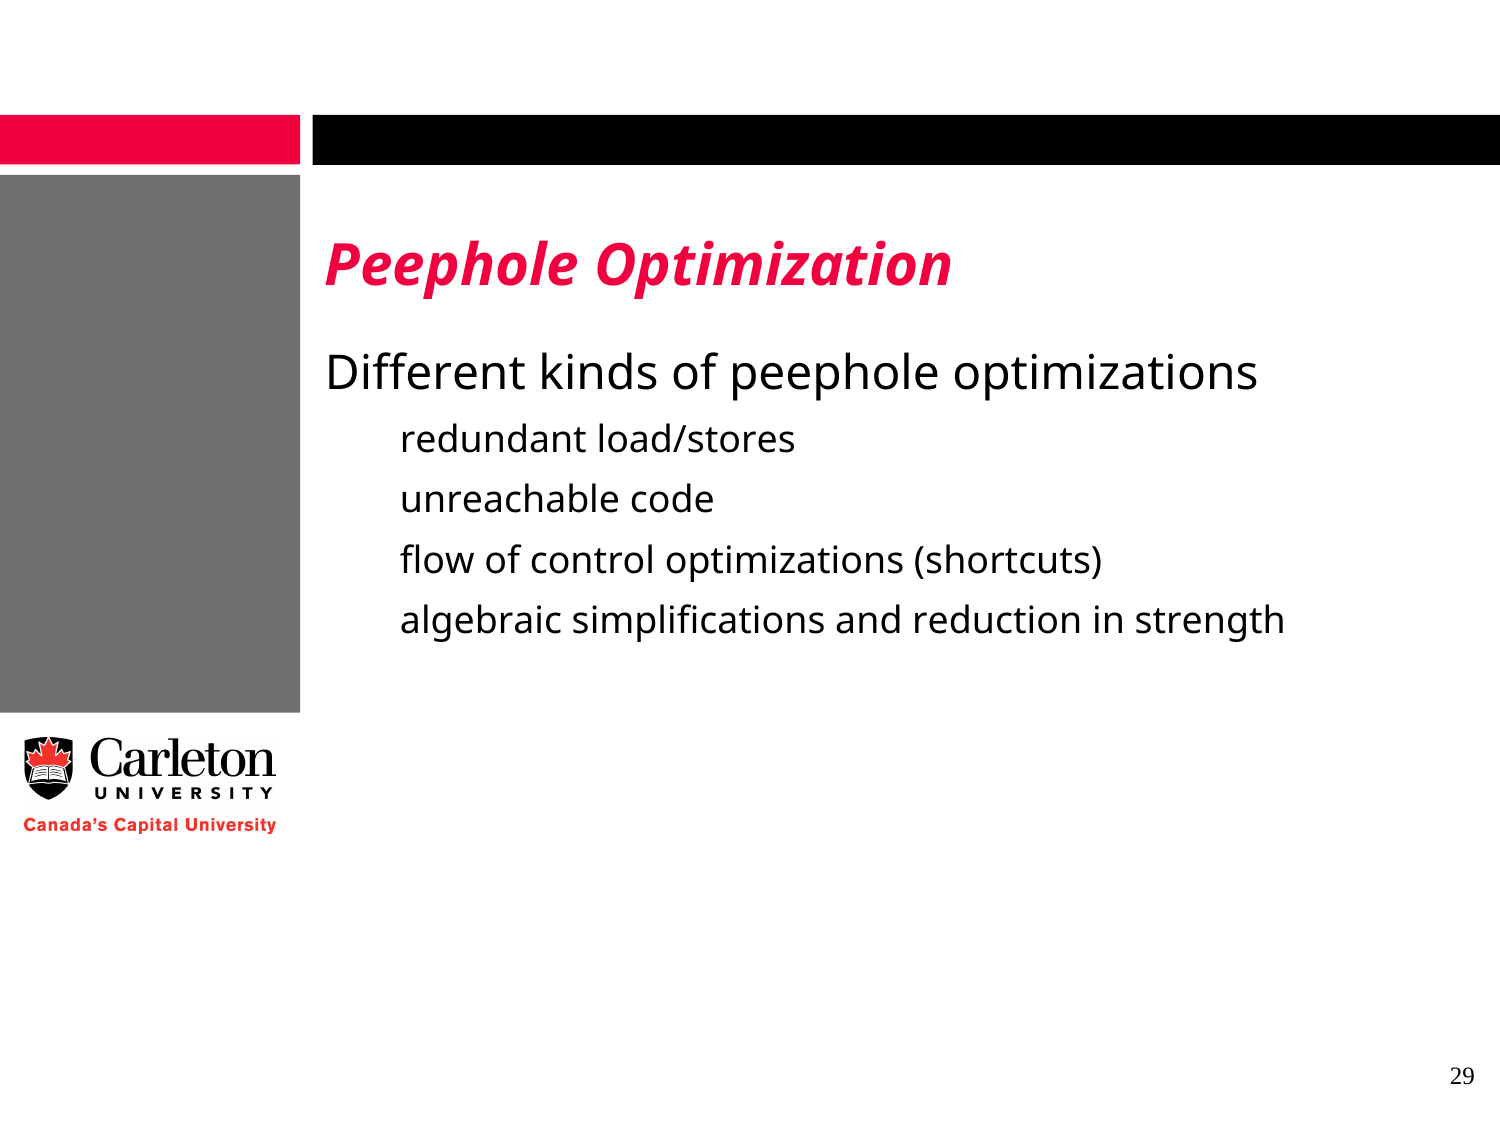

# Peephole Optimization
Different kinds of peephole optimizations
redundant load/stores
unreachable code
flow of control optimizations (shortcuts)
algebraic simplifications and reduction in strength
29